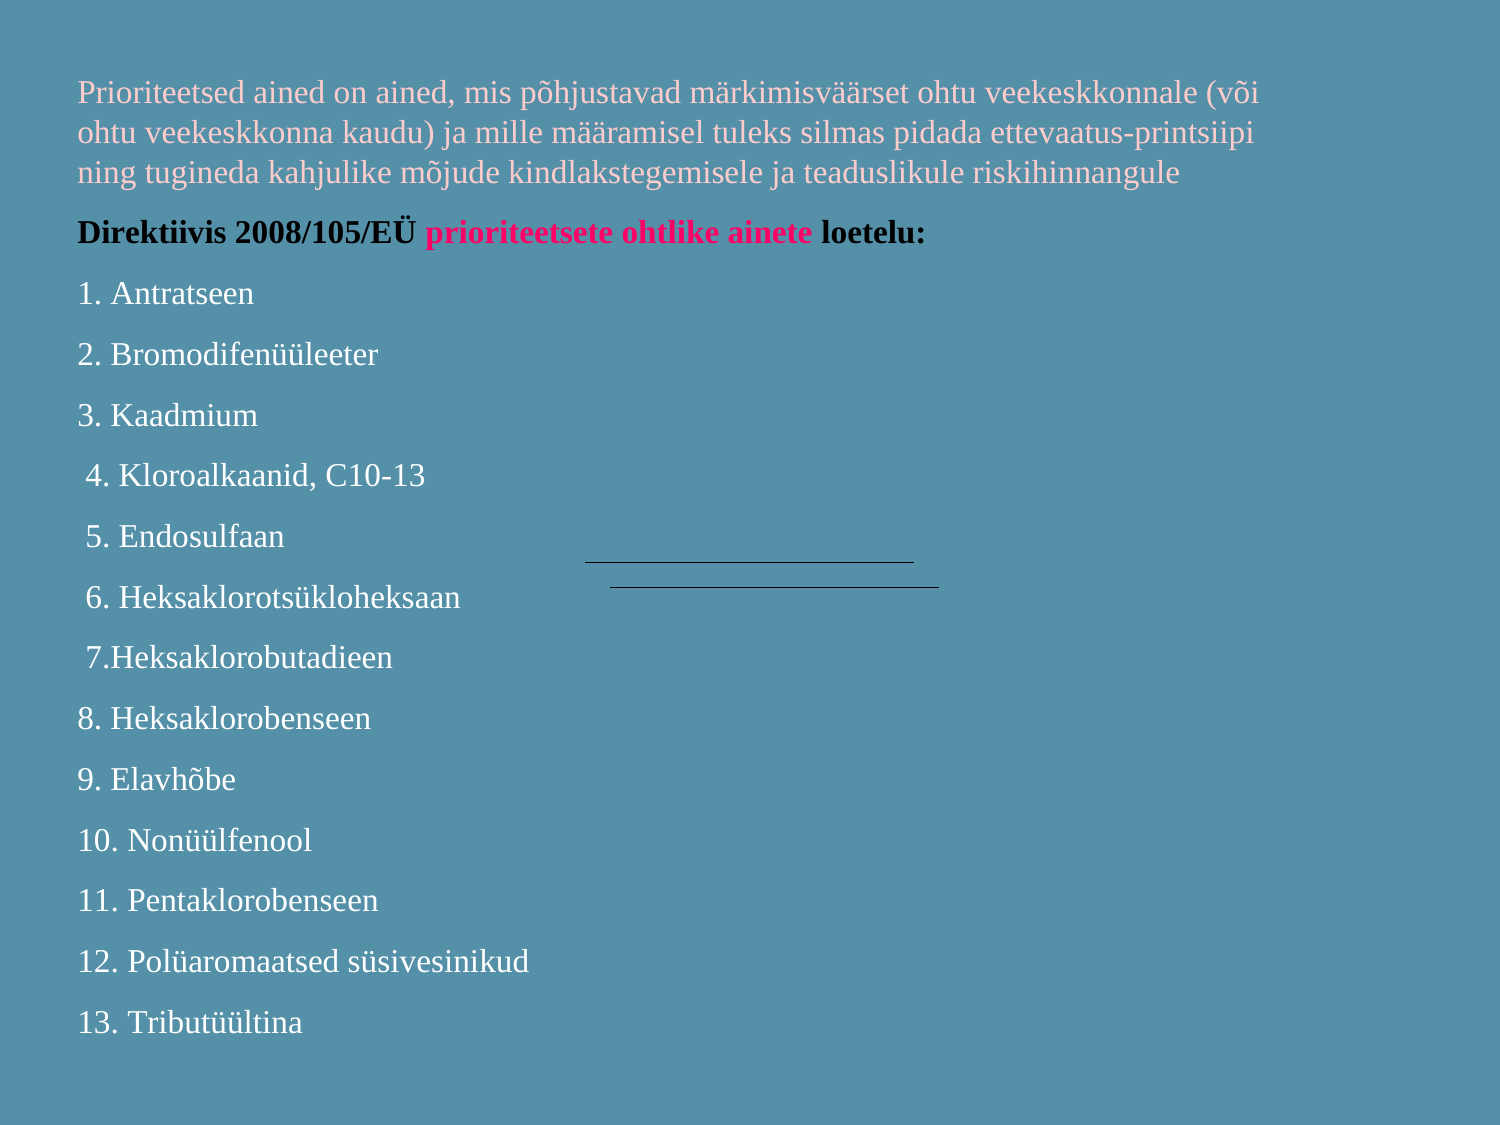

Prioriteetsed ained on ained, mis põhjustavad märkimisväärset ohtu veekeskkonnale (või ohtu veekeskkonna kaudu) ja mille määramisel tuleks silmas pidada ettevaatus-printsiipi ning tugineda kahjulike mõjude kindlakstegemisele ja teaduslikule riskihinnangule
Direktiivis 2008/105/EÜ prioriteetsete ohtlike ainete loetelu:
1. Antratseen
2. Bromodifenüüleeter
3. Kaadmium
 4. Kloroalkaanid, C10-13
 5. Endosulfaan
 6. Heksaklorotsükloheksaan
 7.Heksaklorobutadieen
8. Heksaklorobenseen
9. Elavhõbe
10. Nonüülfenool
11. Pentaklorobenseen
12. Polüaromaatsed süsivesinikud
13. Tributüültina